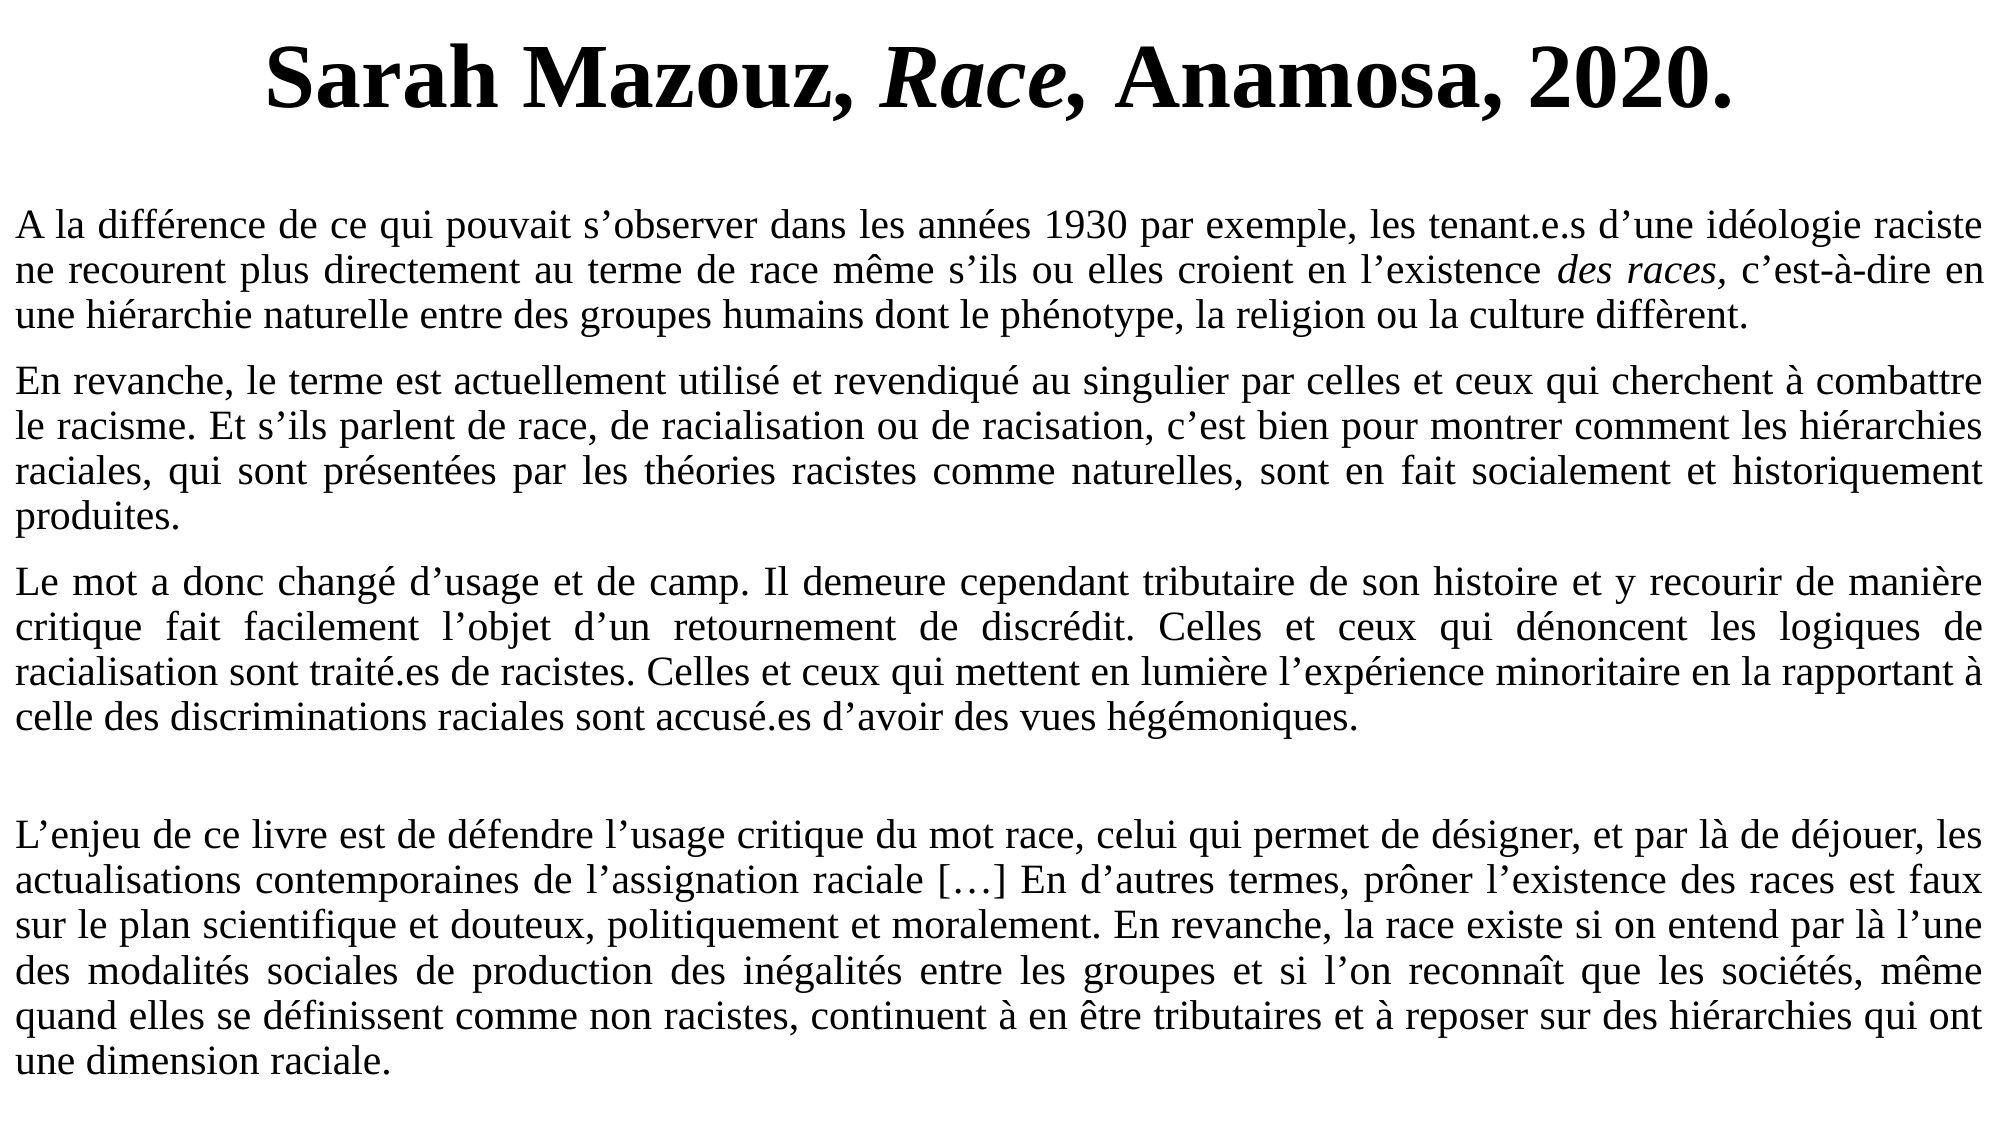

# Sarah Mazouz, Race, Anamosa, 2020.
A la différence de ce qui pouvait s’observer dans les années 1930 par exemple, les tenant.e.s d’une idéologie raciste ne recourent plus directement au terme de race même s’ils ou elles croient en l’existence des races, c’est-à-dire en une hiérarchie naturelle entre des groupes humains dont le phénotype, la religion ou la culture diffèrent.
En revanche, le terme est actuellement utilisé et revendiqué au singulier par celles et ceux qui cherchent à combattre le racisme. Et s’ils parlent de race, de racialisation ou de racisation, c’est bien pour montrer comment les hiérarchies raciales, qui sont présentées par les théories racistes comme naturelles, sont en fait socialement et historiquement produites.
Le mot a donc changé d’usage et de camp. Il demeure cependant tributaire de son histoire et y recourir de manière critique fait facilement l’objet d’un retournement de discrédit. Celles et ceux qui dénoncent les logiques de racialisation sont traité.es de racistes. Celles et ceux qui mettent en lumière l’expérience minoritaire en la rapportant à celle des discriminations raciales sont accusé.es d’avoir des vues hégémoniques.
L’enjeu de ce livre est de défendre l’usage critique du mot race, celui qui permet de désigner, et par là de déjouer, les actualisations contemporaines de l’assignation raciale […] En d’autres termes, prôner l’existence des races est faux sur le plan scientifique et douteux, politiquement et moralement. En revanche, la race existe si on entend par là l’une des modalités sociales de production des inégalités entre les groupes et si l’on reconnaît que les sociétés, même quand elles se définissent comme non racistes, continuent à en être tributaires et à reposer sur des hiérarchies qui ont une dimension raciale.